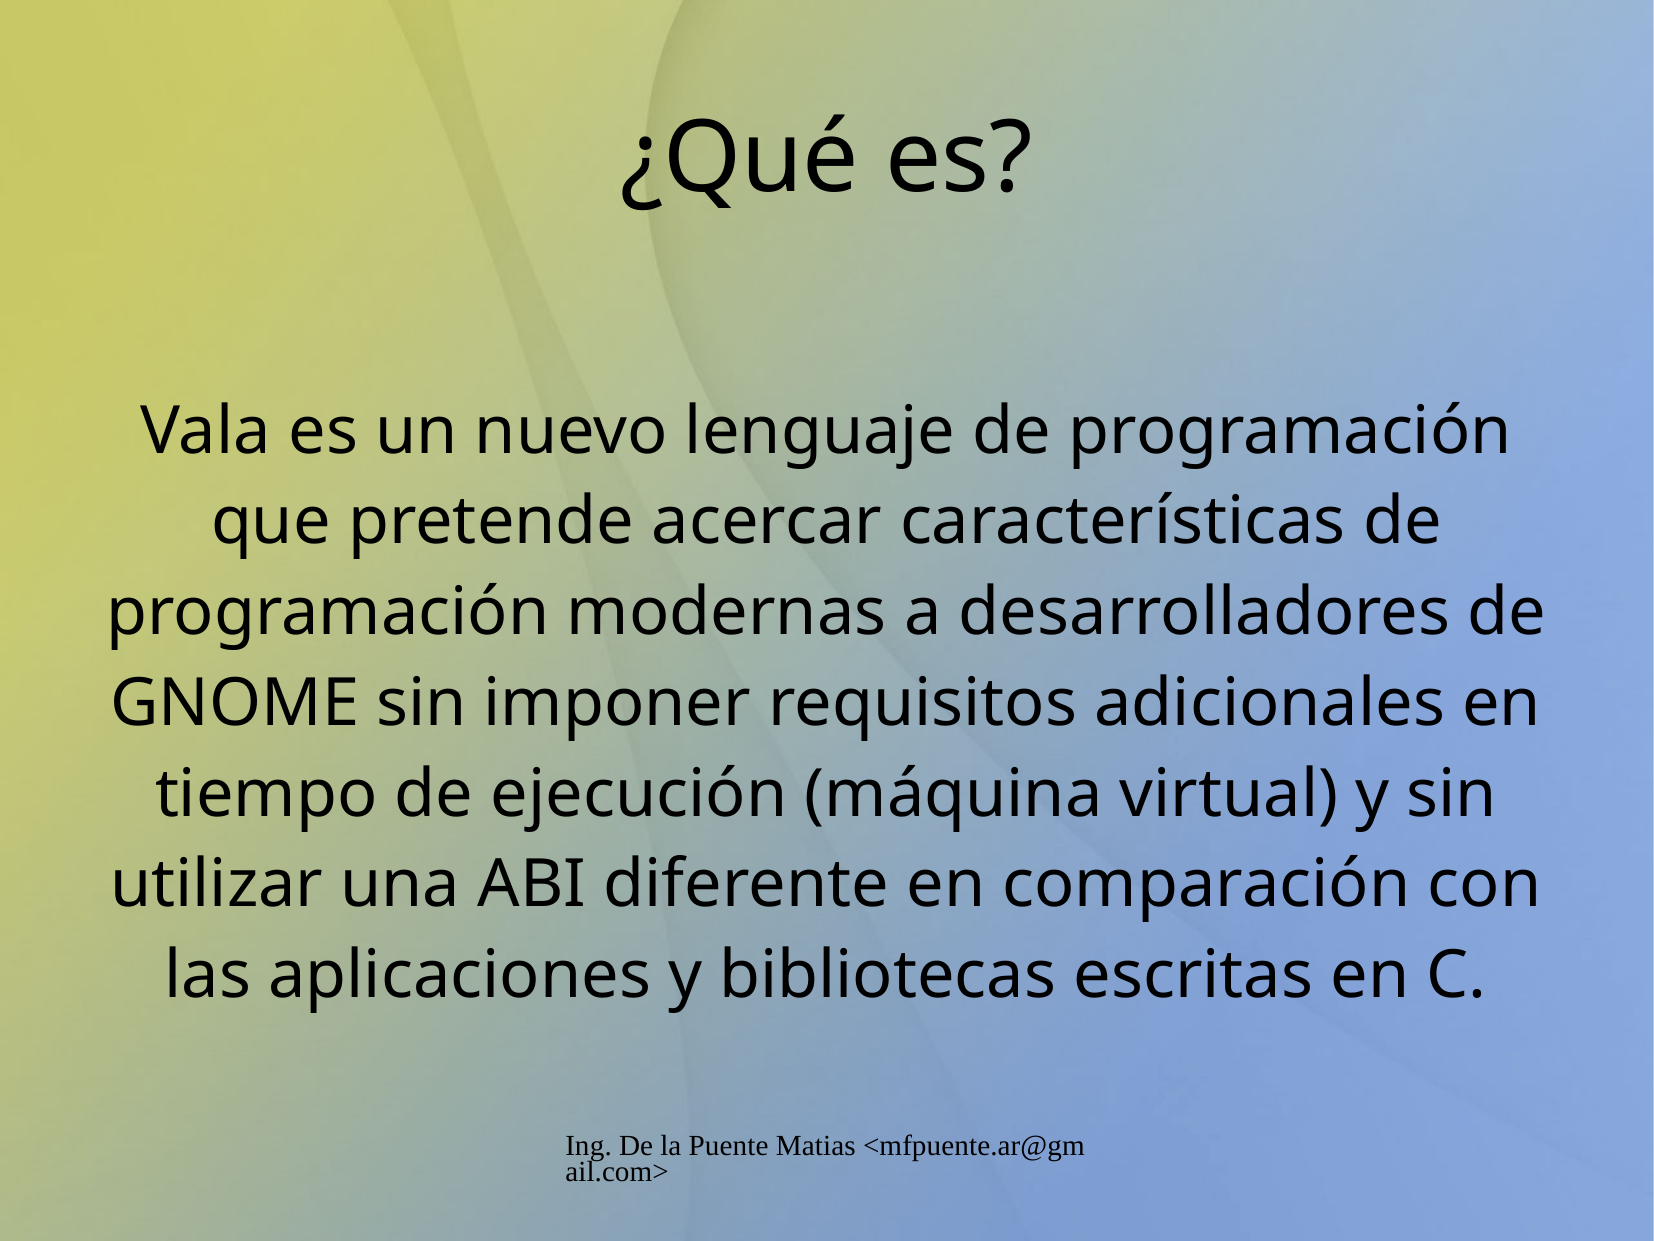

# ¿Qué es?
Vala es un nuevo lenguaje de programación que pretende acercar características de programación modernas a desarrolladores de GNOME sin imponer requisitos adicionales en tiempo de ejecución (máquina virtual) y sin utilizar una ABI diferente en comparación con las aplicaciones y bibliotecas escritas en C.
Ing. De la Puente Matias <mfpuente.ar@gmail.com>